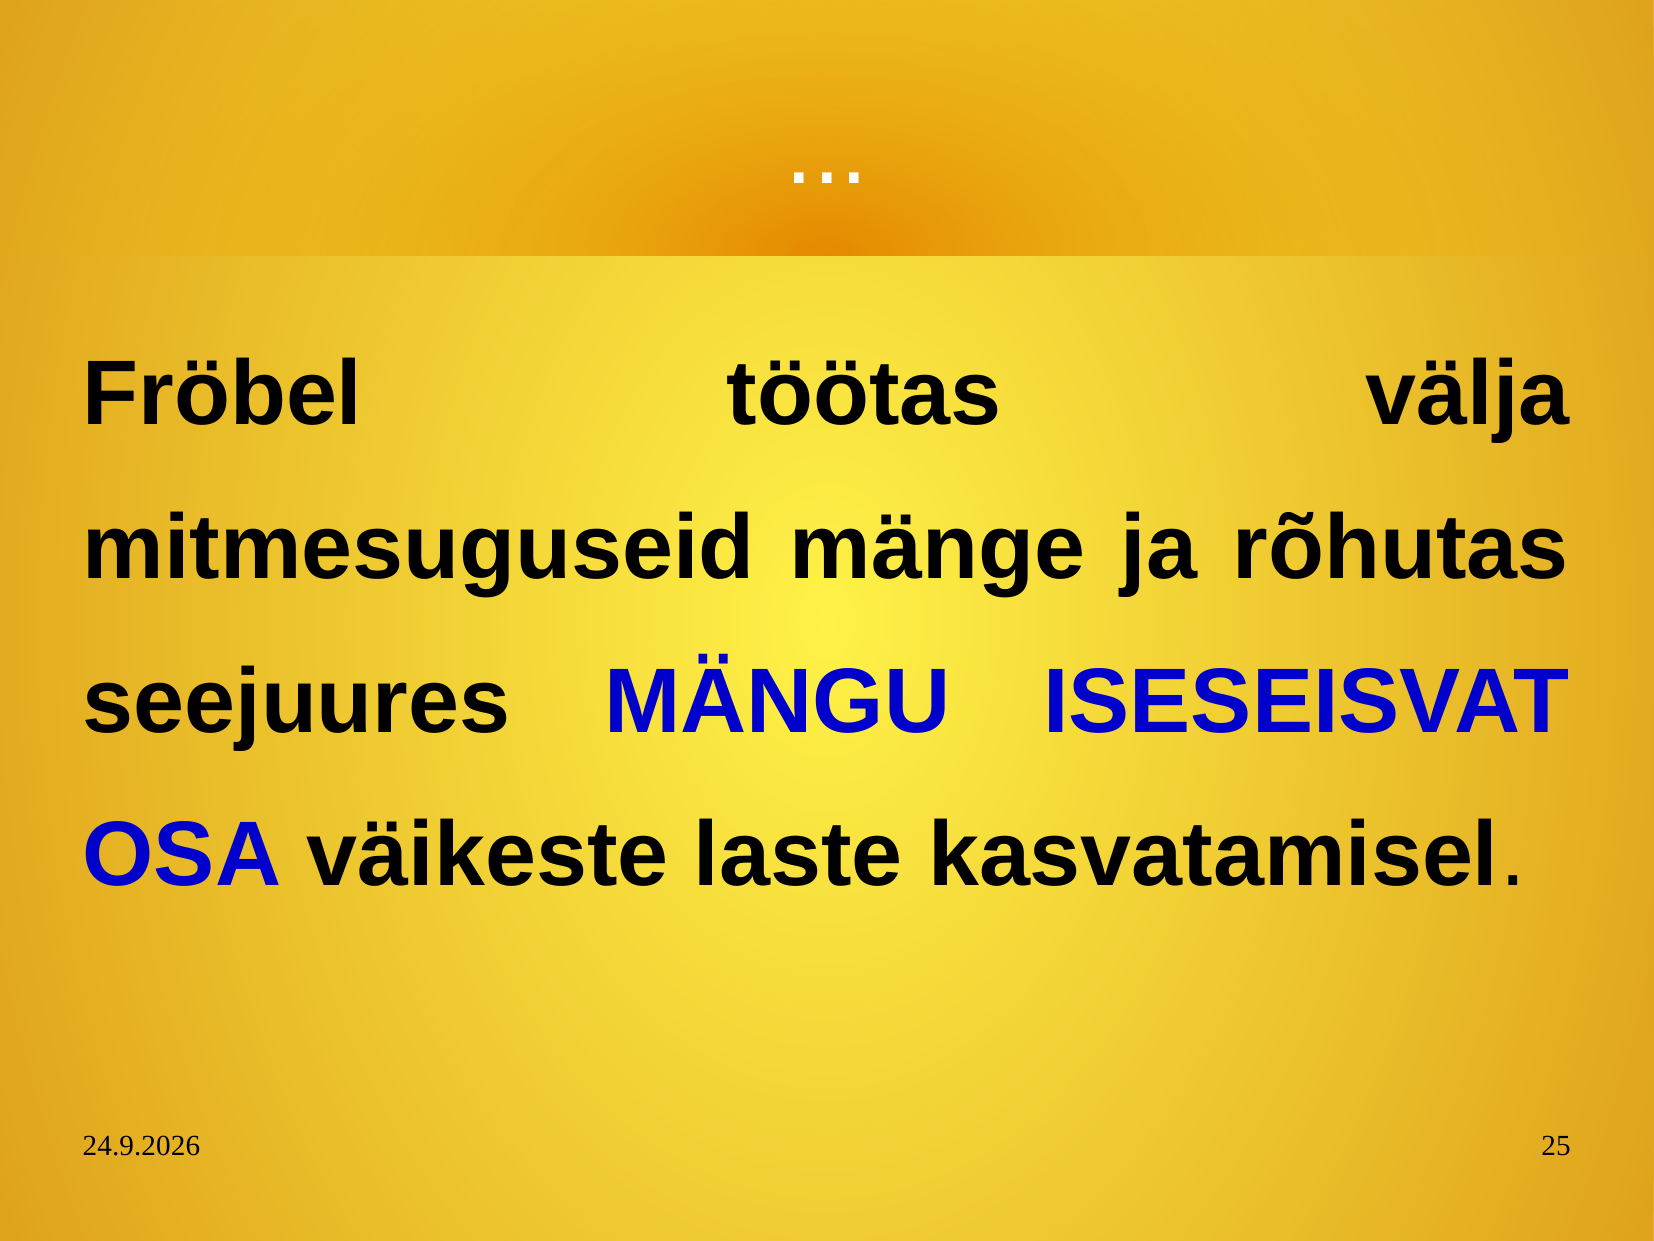

# ...
Fröbel töötas välja mitmesuguseid mänge ja rõhutas seejuures MÄNGU ISESEISVAT OSA väikeste laste kasvatamisel.
25